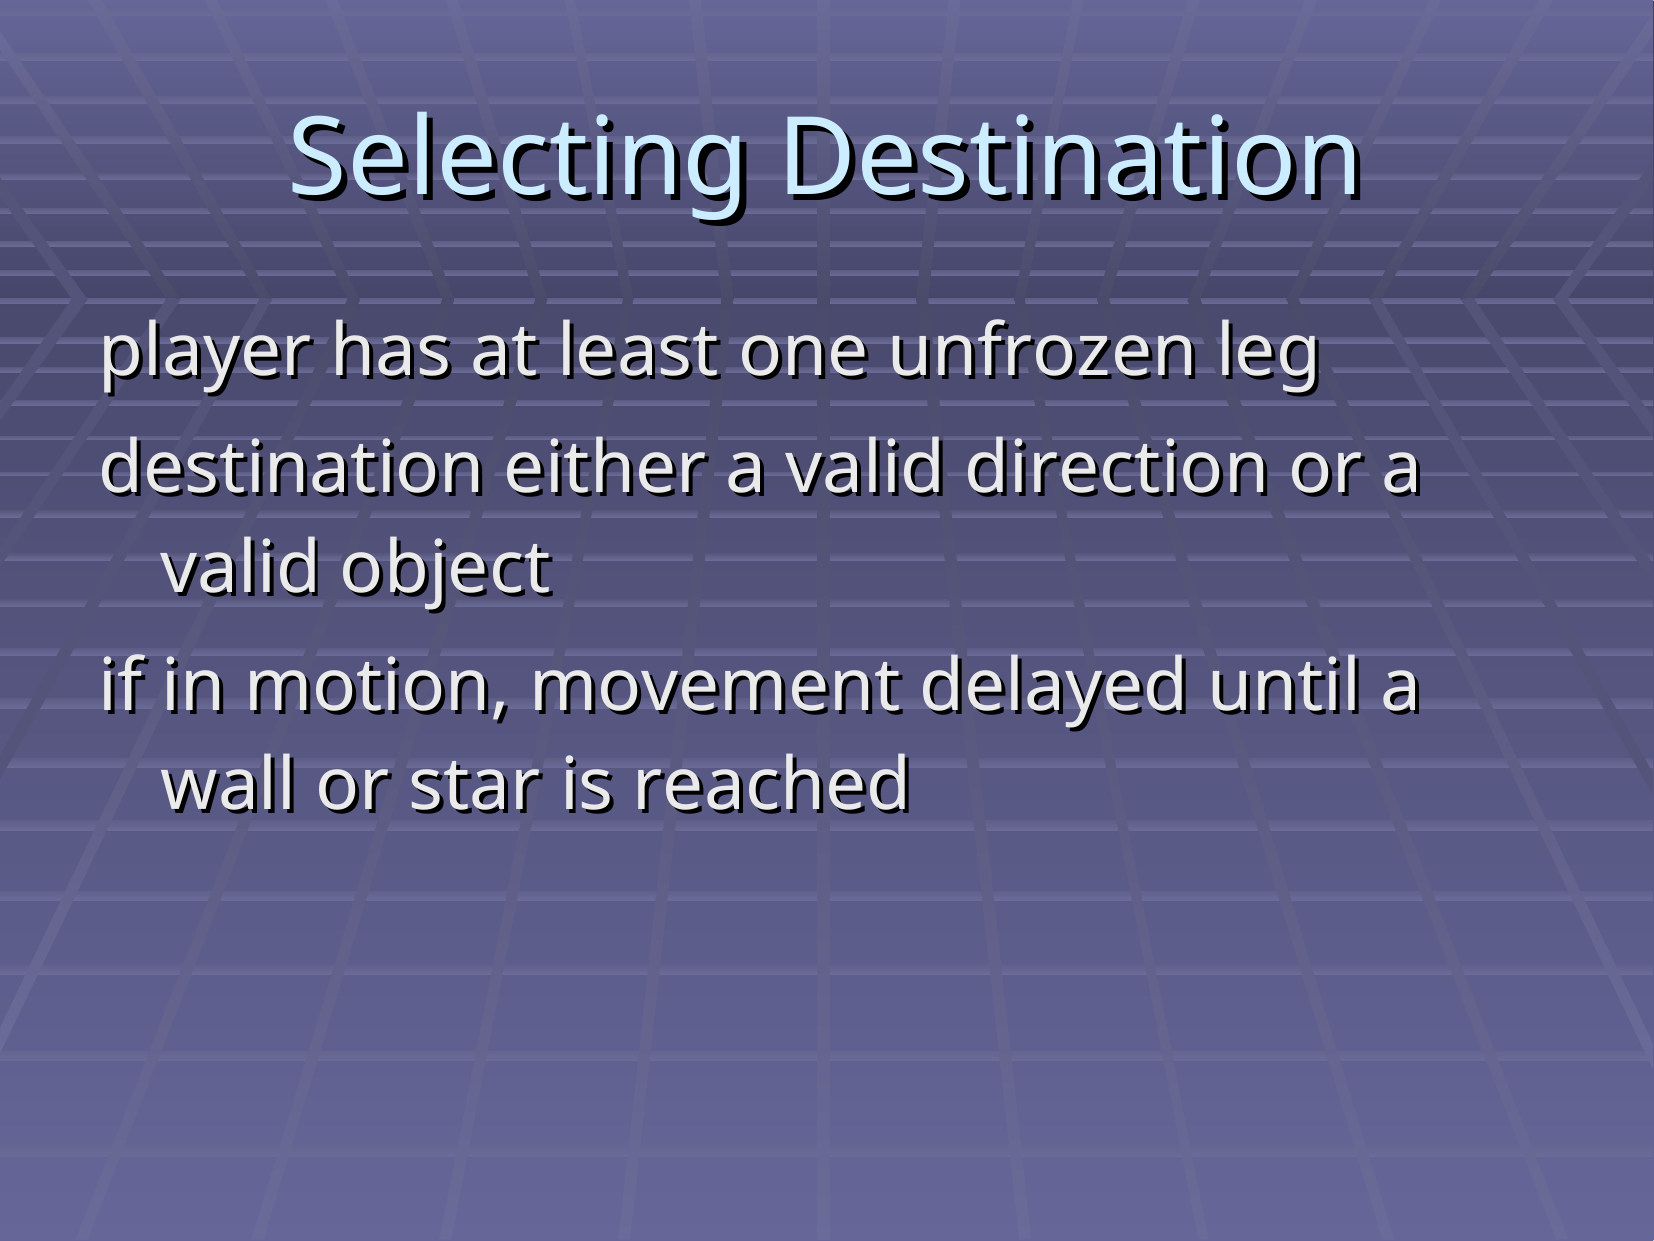

# Selecting Destination
player has at least one unfrozen leg
destination either a valid direction or a valid object
if in motion, movement delayed until a wall or star is reached